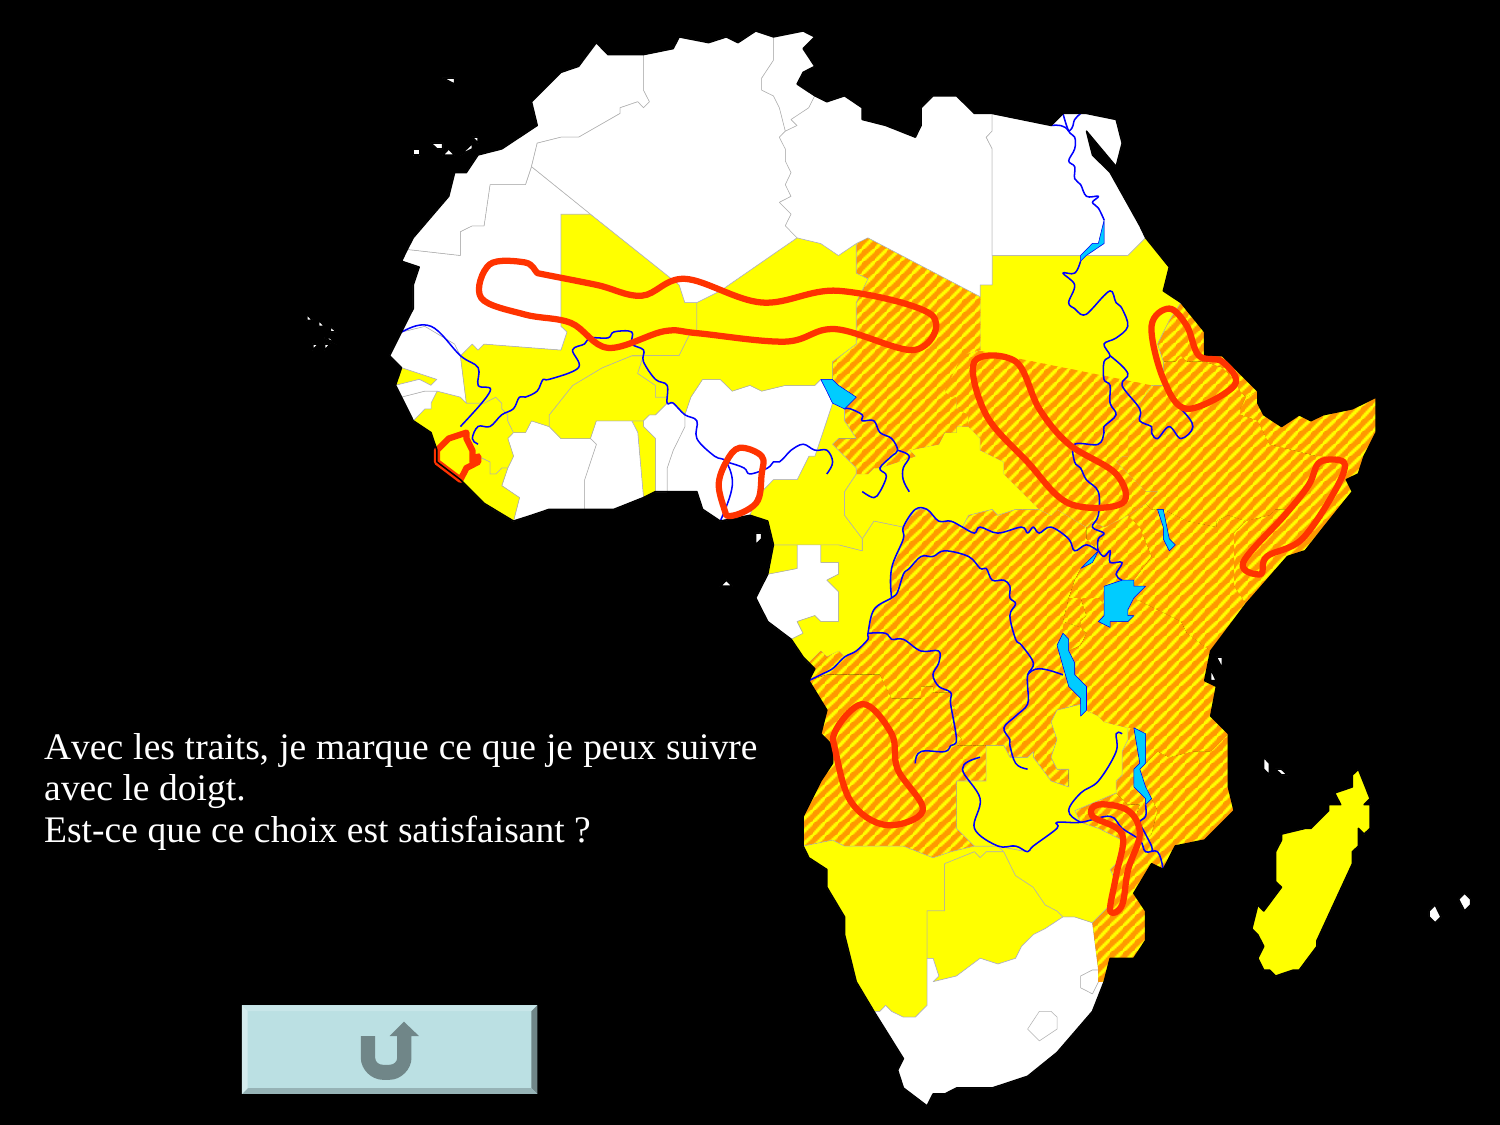

Avec les traits, je marque ce que je peux suivre avec le doigt.
Est-ce que ce choix est satisfaisant ?
N
800 Km